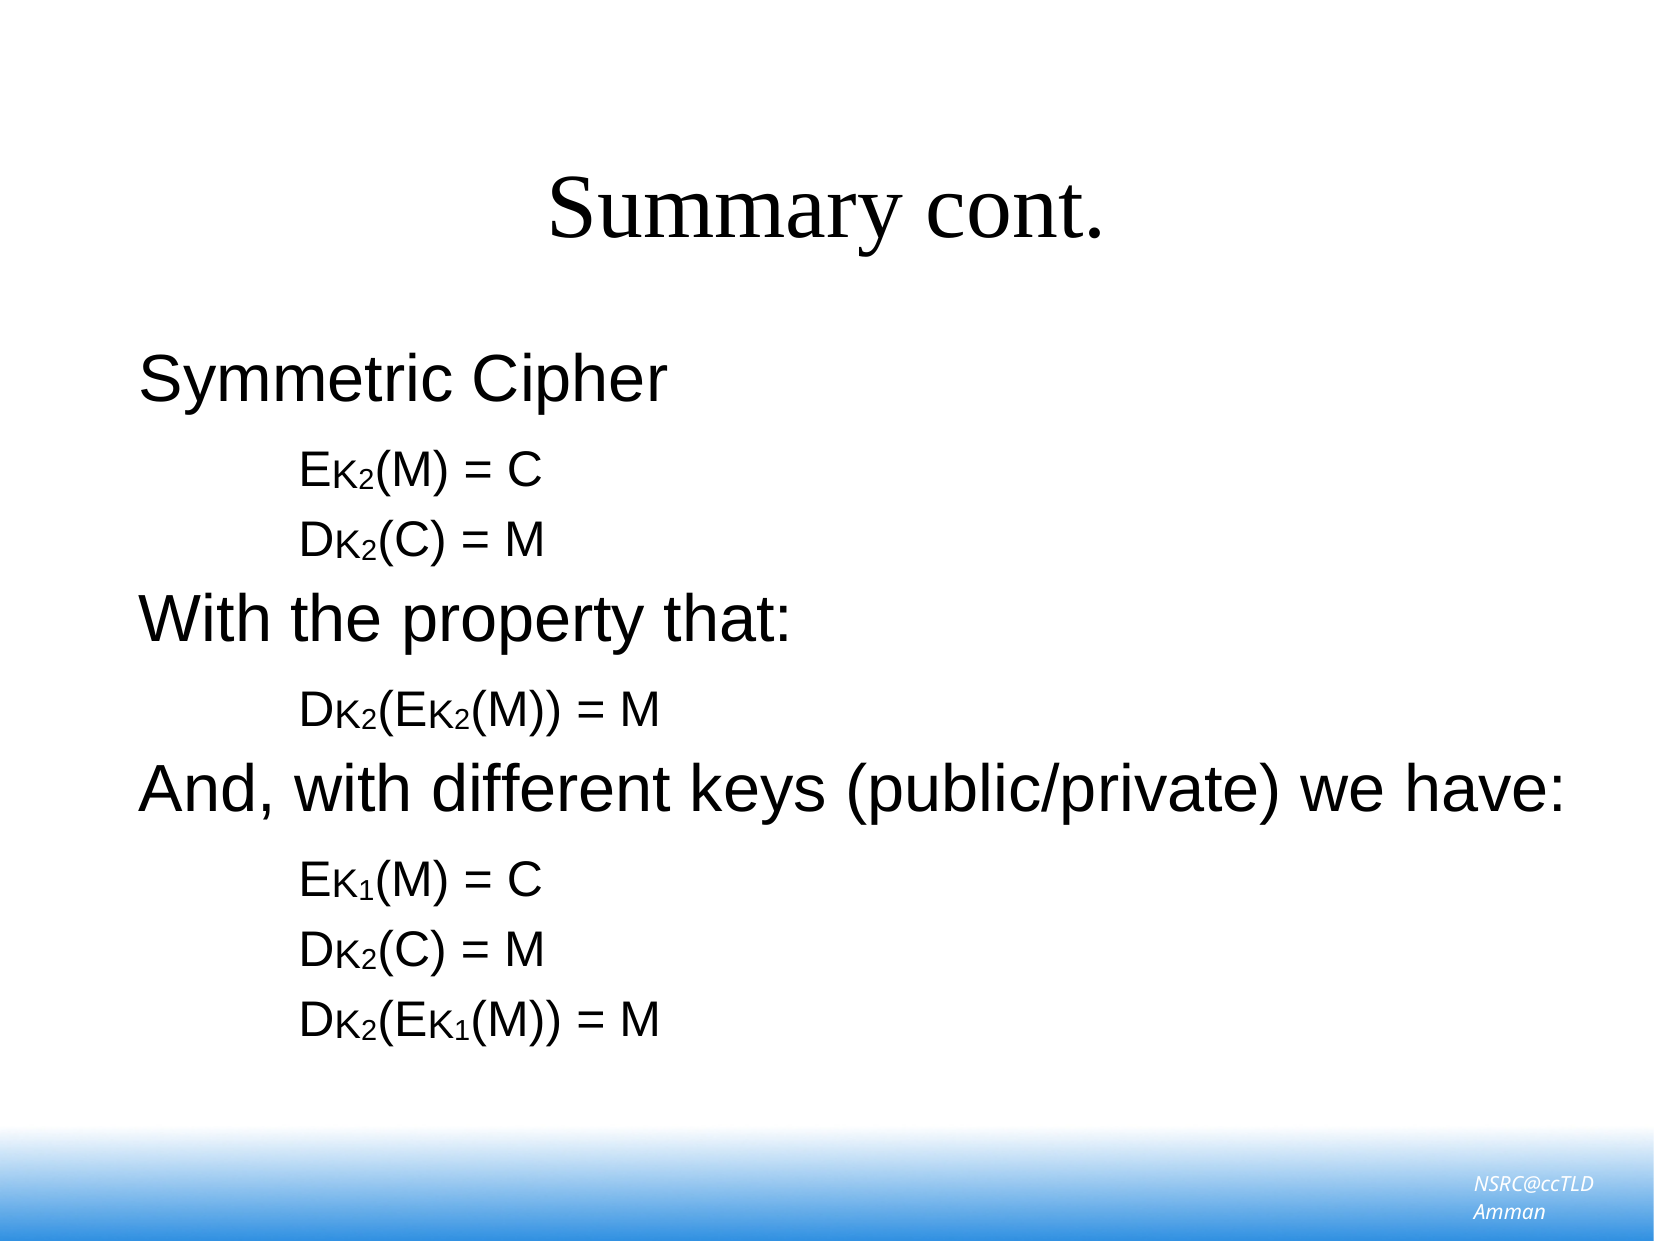

# Summary cont.
Symmetric Cipher
EK2(M) = C
DK2(C) = M
With the property that:
DK2(EK2(M)) = M
And, with different keys (public/private) we have:
EK1(M) = C
DK2(C) = M
DK2(EK1(M)) = M